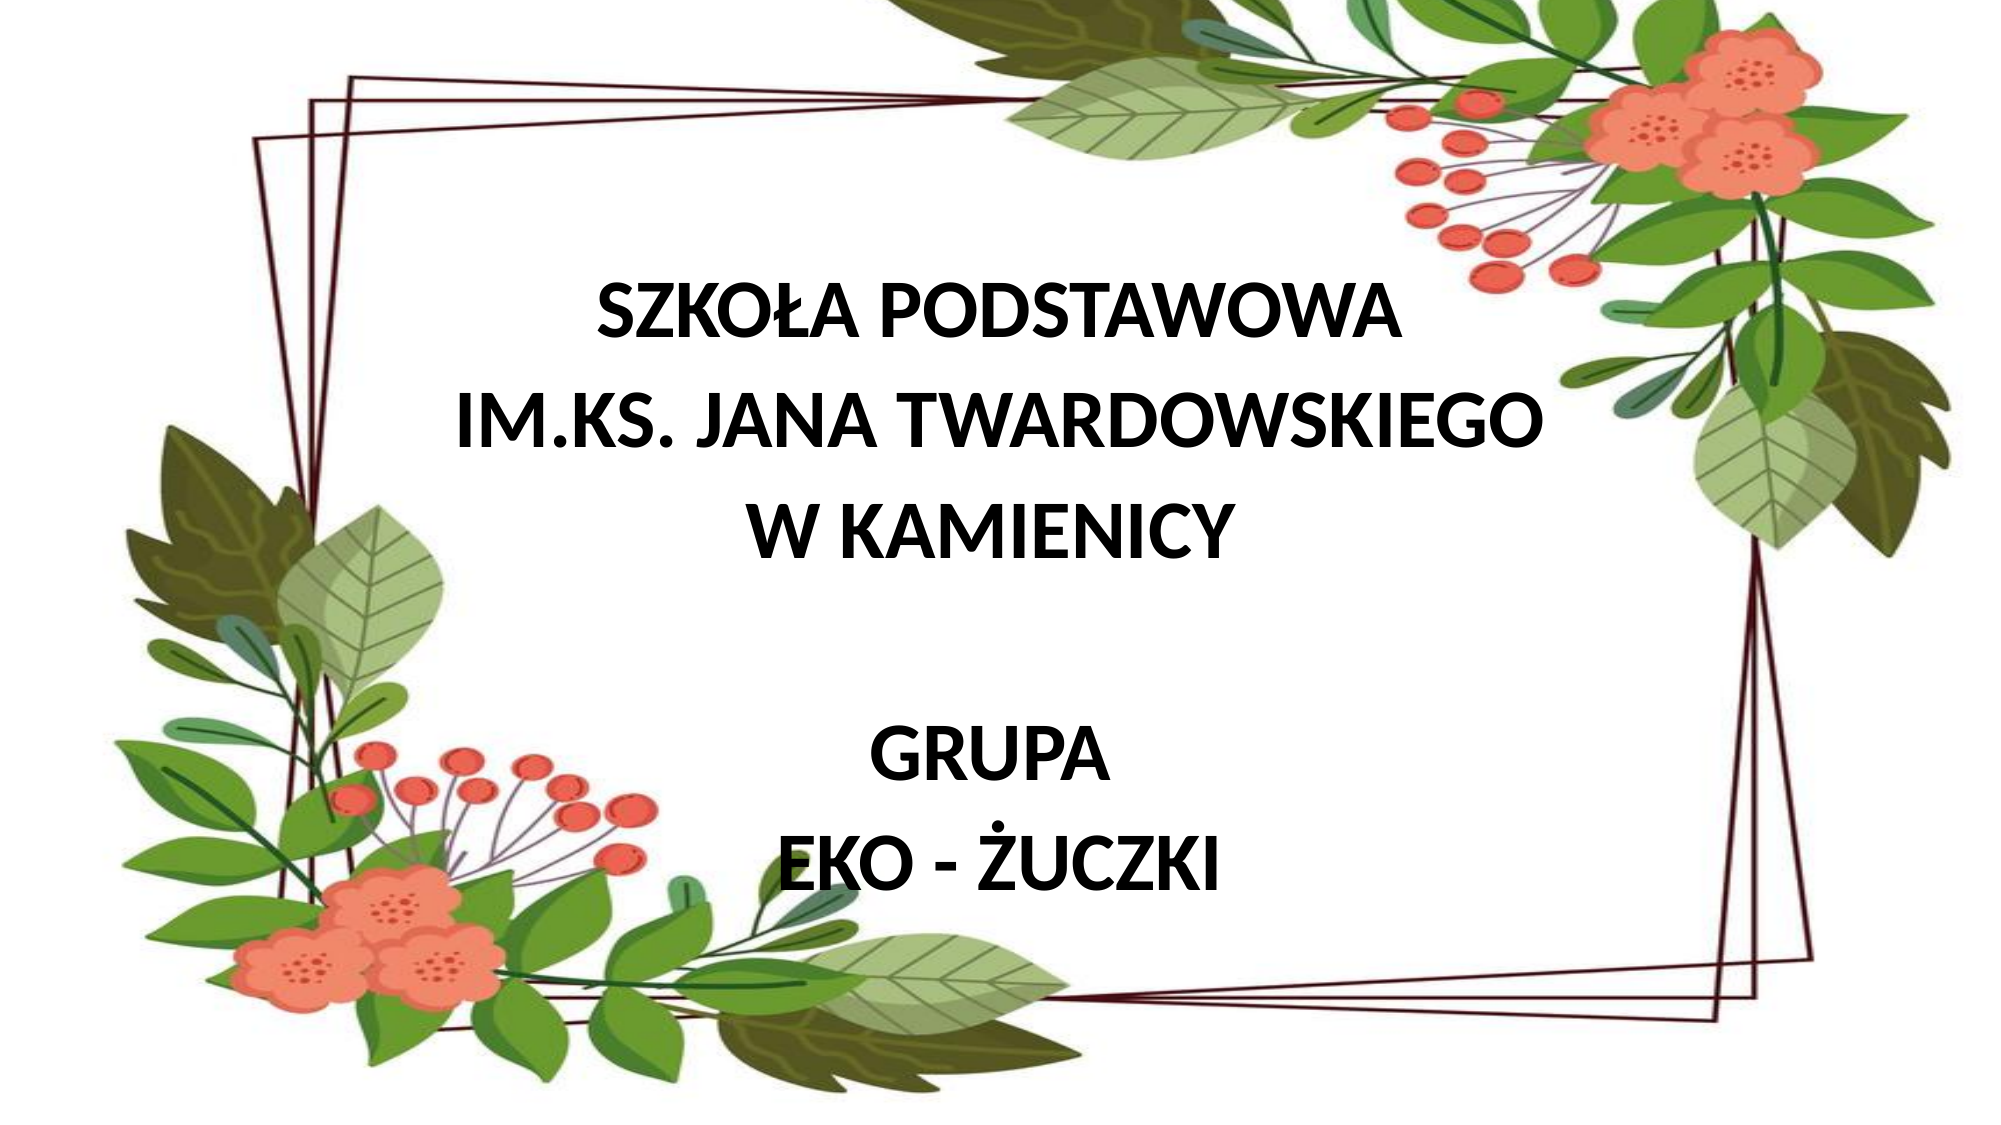

# SZKOŁA PODSTAWOWA
IM.KS. JANA TWARDOWSKIEGO
W KAMIENICY
GRUPA
EKO - ŻUCZKI